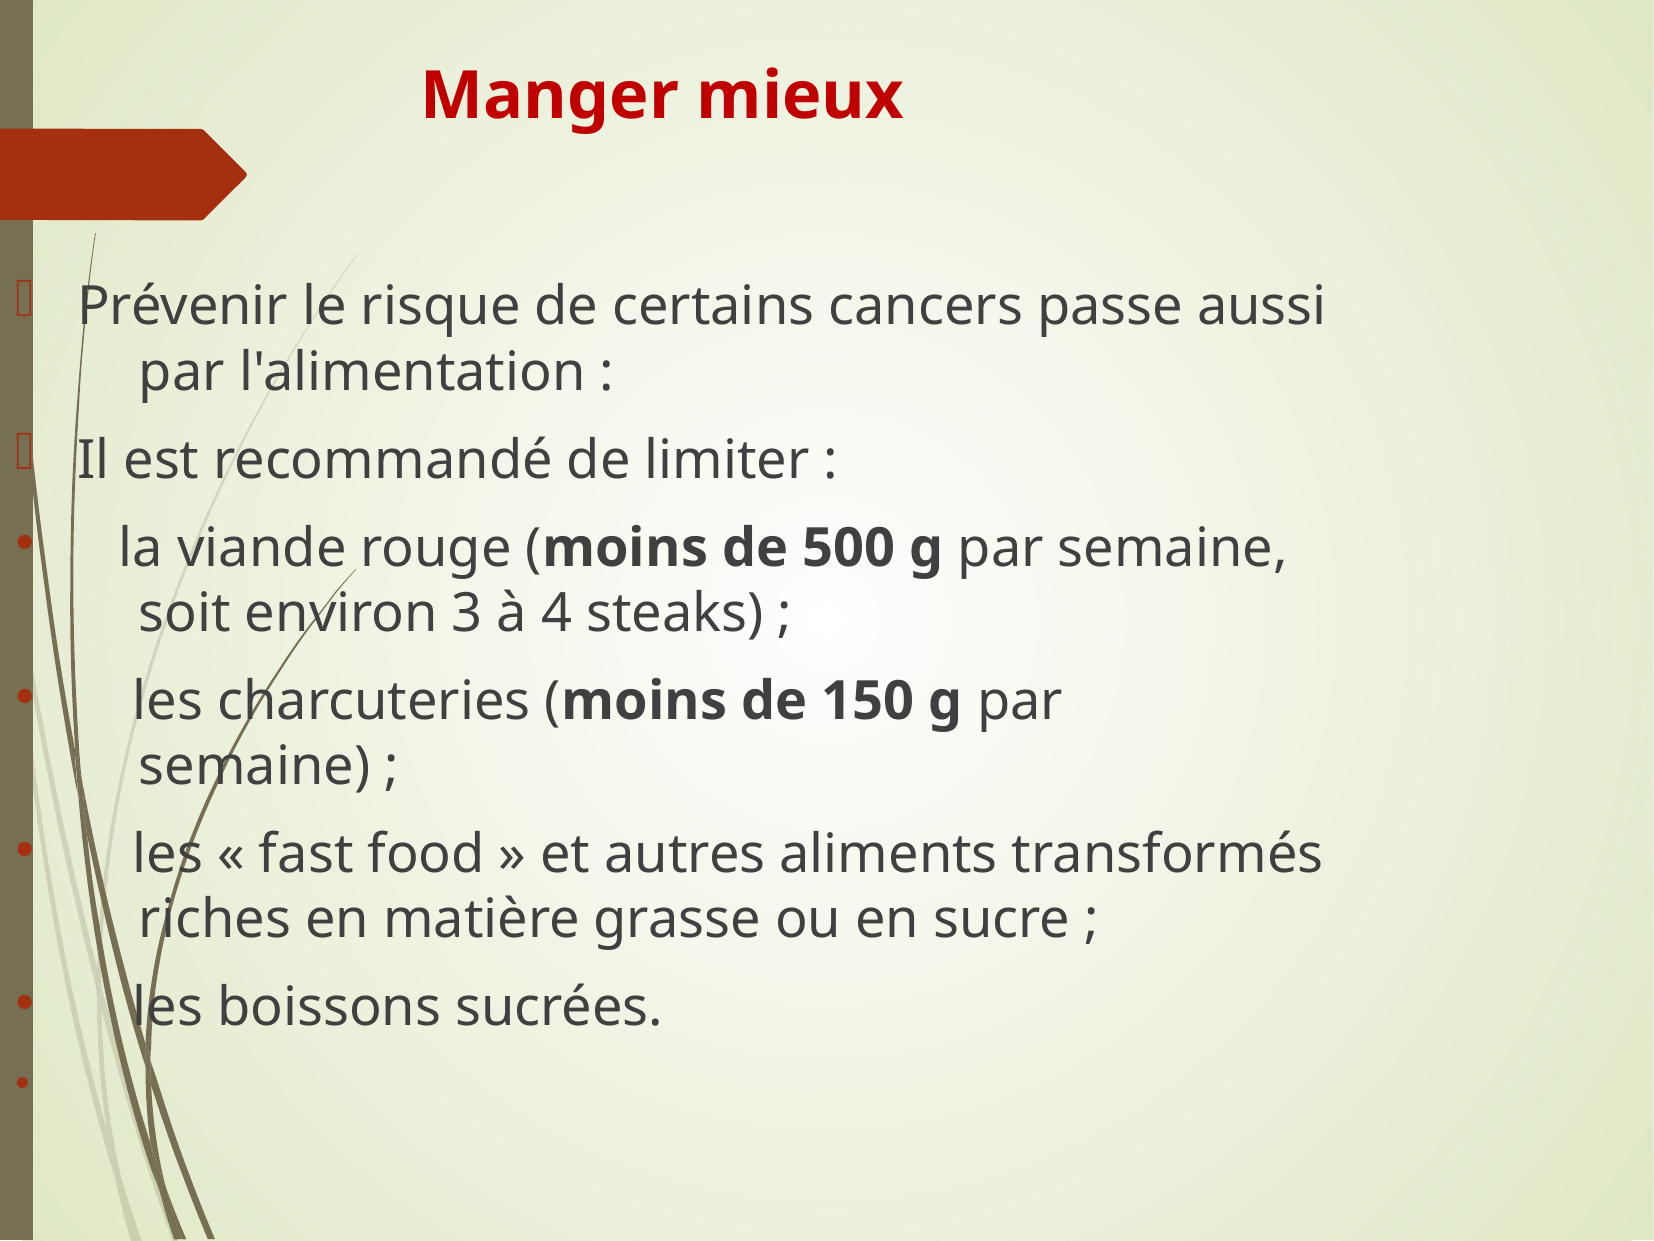

# Manger mieux
Prévenir le risque de certains cancers passe aussi par l'alimentation :
Il est recommandé de limiter :
 la viande rouge (moins de 500 g par semaine, soit environ 3 à 4 steaks) ;
 les charcuteries (moins de 150 g par semaine) ;
 les « fast food » et autres aliments transformés riches en matière grasse ou en sucre ;
 les boissons sucrées.